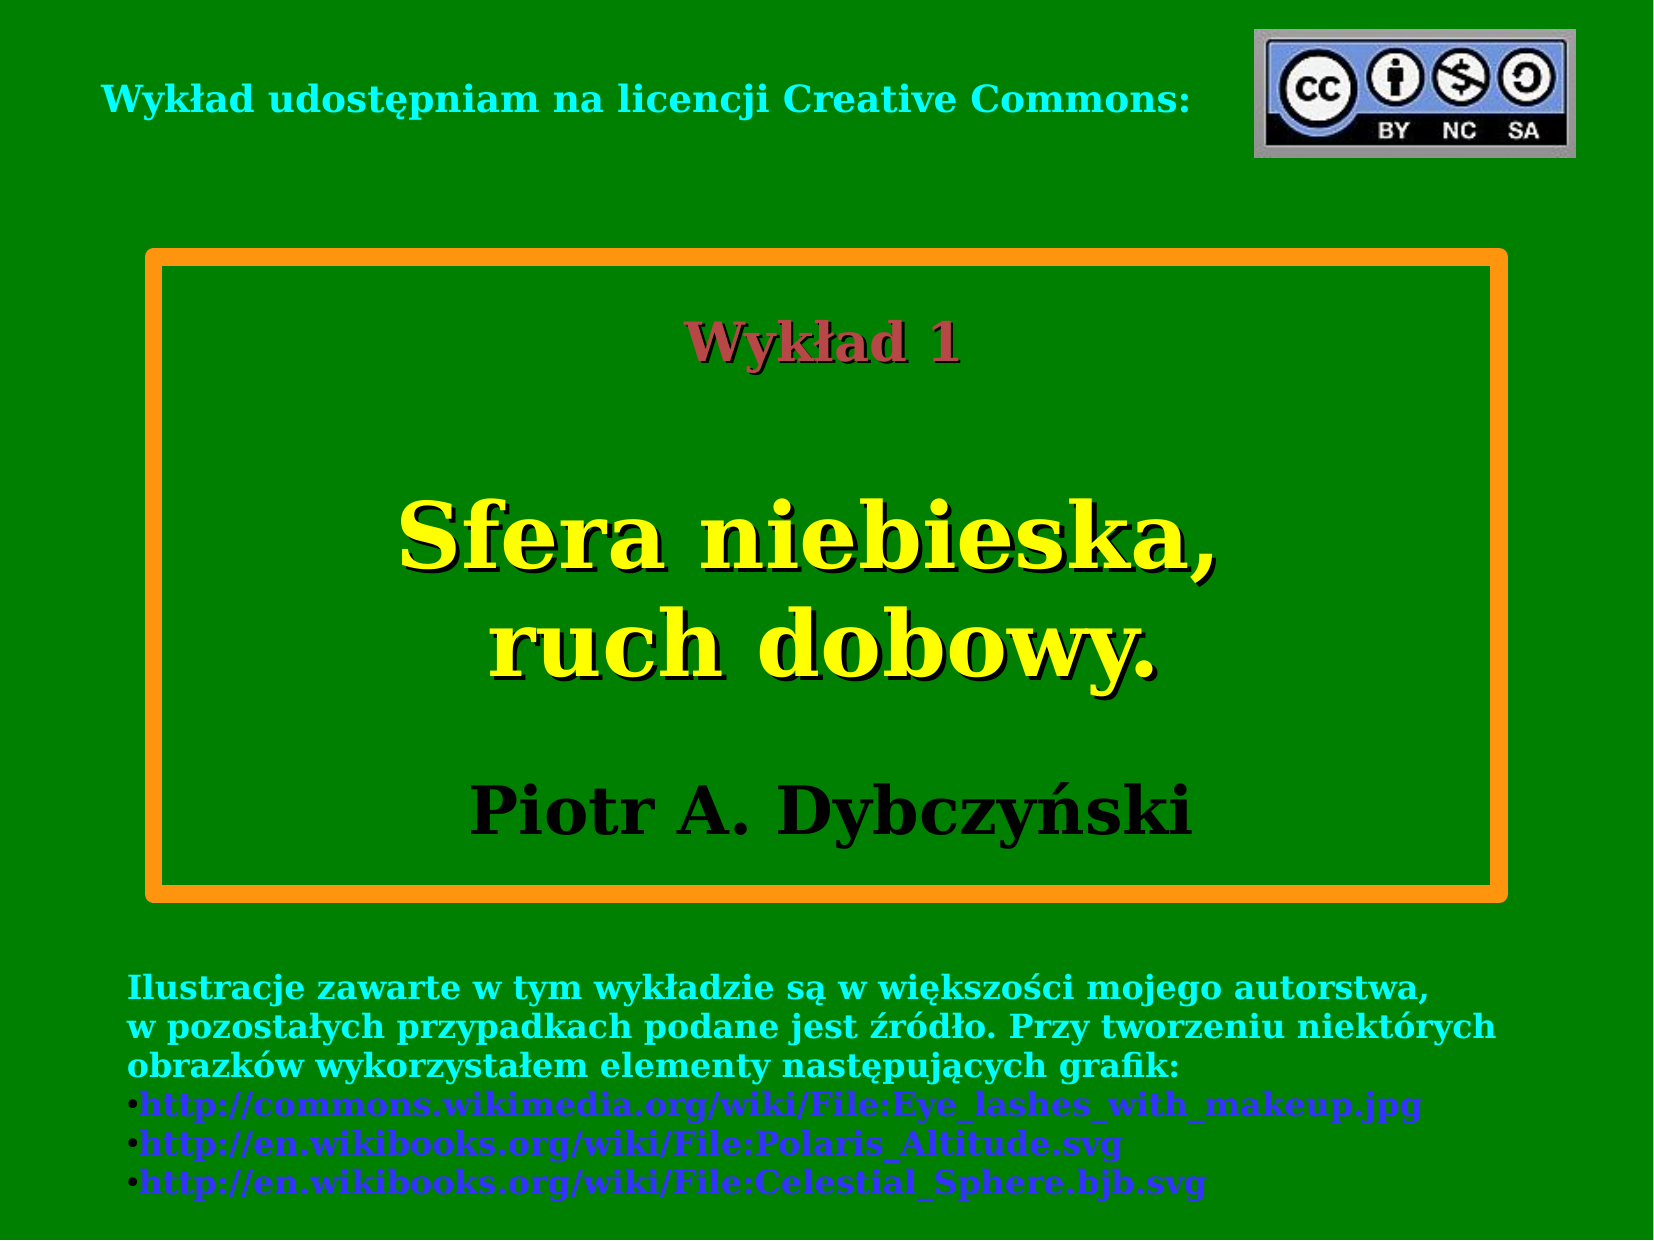

# Wykład udostępniam na licencji Creative Commons:
Wykład 1
Sfera niebieska,
ruch dobowy.
Piotr A. Dybczyński
Ilustracje zawarte w tym wykładzie są w większości mojego autorstwa, w pozostałych przypadkach podane jest źródło. Przy tworzeniu niektórych obrazków wykorzystałem elementy następujących grafik:
http://commons.wikimedia.org/wiki/File:Eye_lashes_with_makeup.jpg
http://en.wikibooks.org/wiki/File:Polaris_Altitude.svg
http://en.wikibooks.org/wiki/File:Celestial_Sphere.bjb.svg